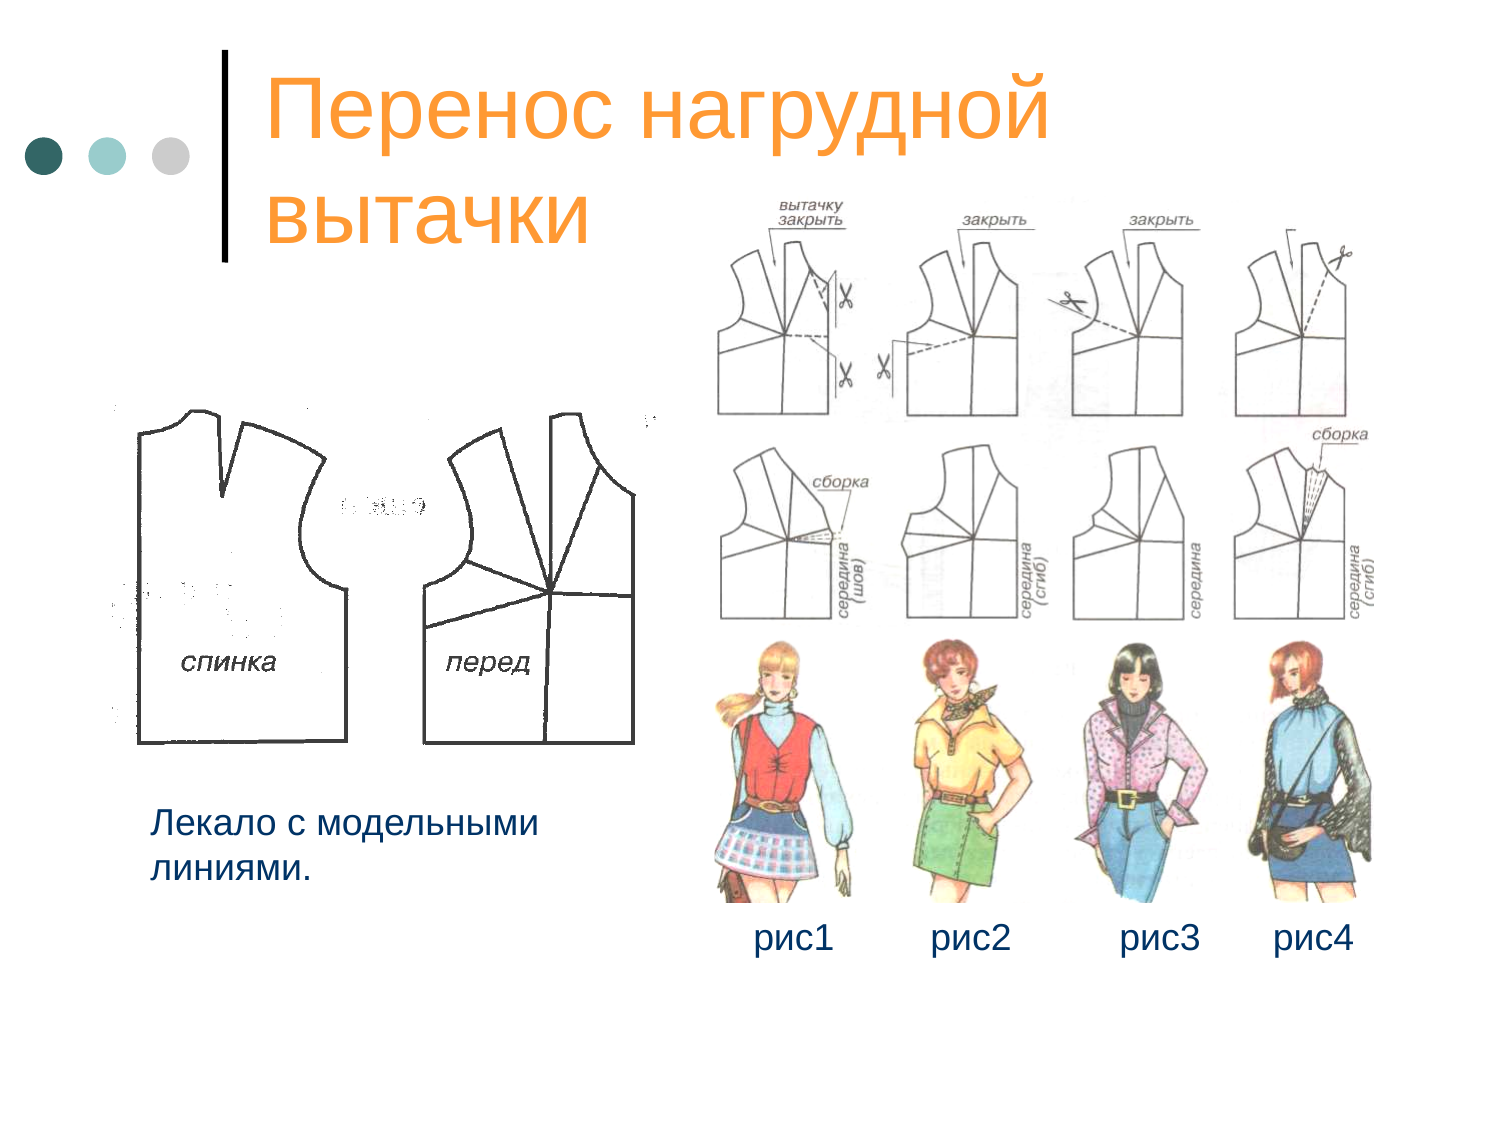

# Перенос нагрудной вытачки
Лекало с модельными
линиями.
рис1
рис2
рис3
рис4